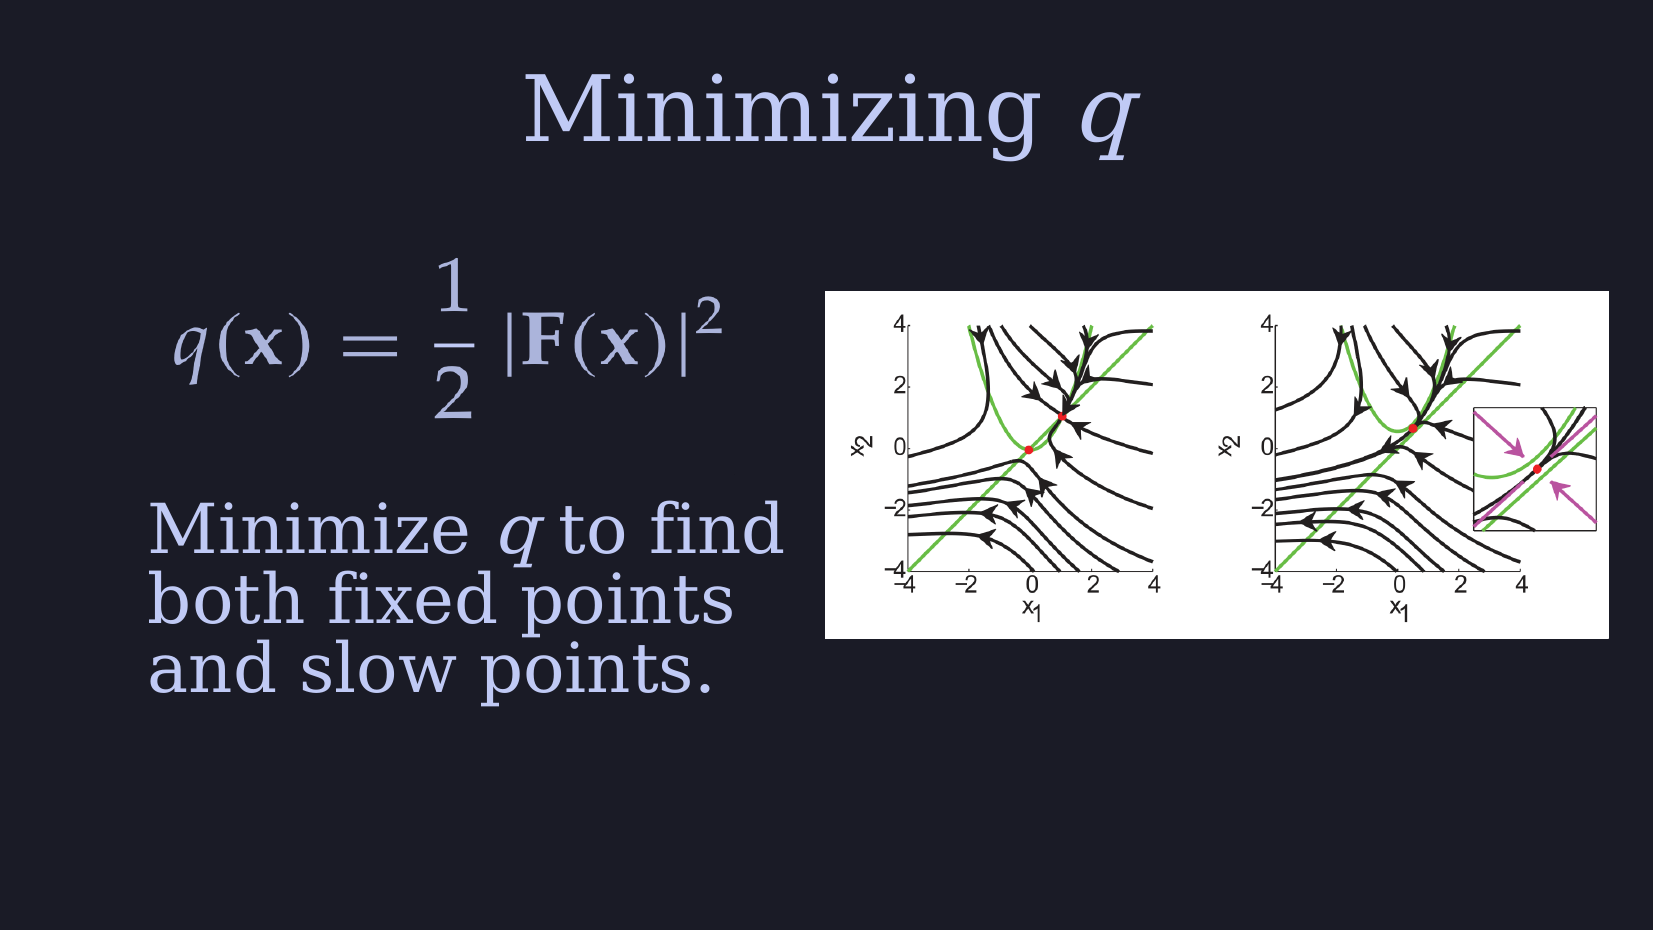

# Minimizing q
Minimize q to find both fixed points and slow points.